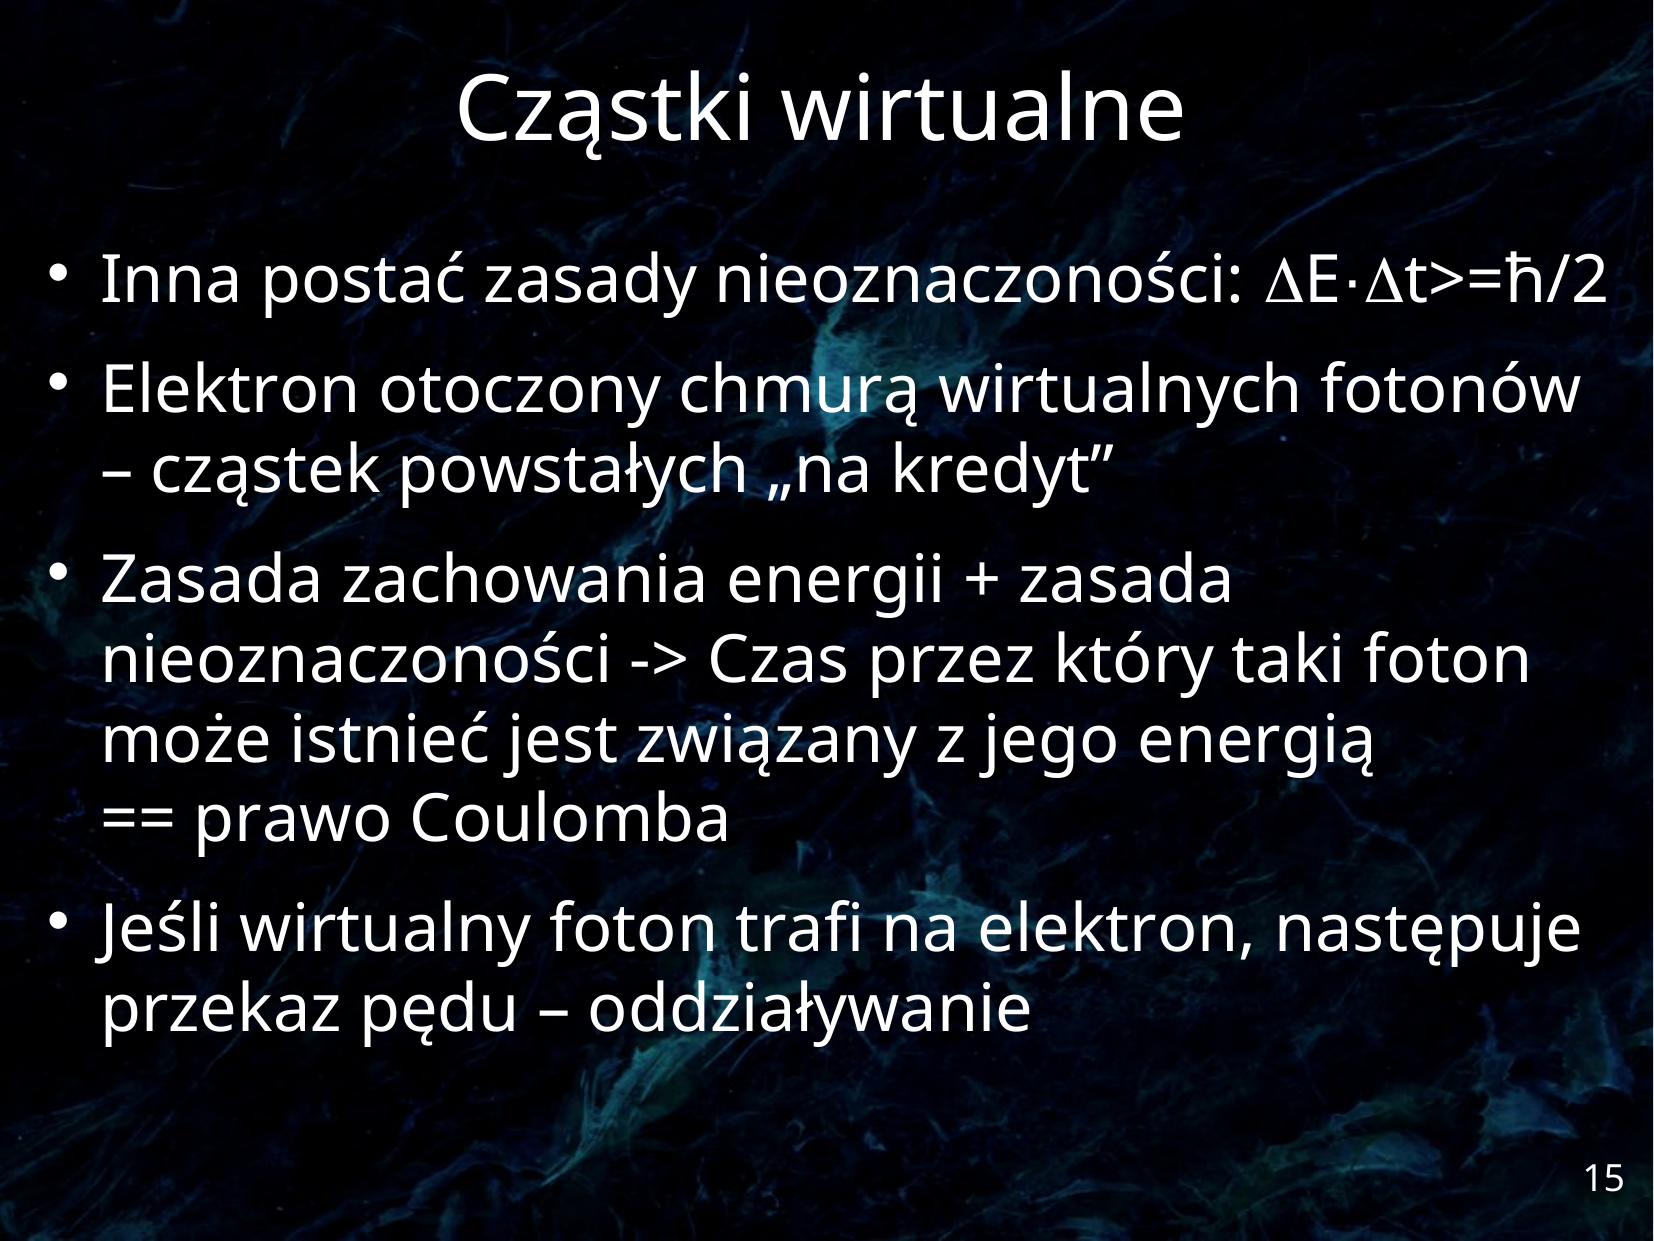

# Cząstki wirtualne
Inna postać zasady nieoznaczoności: E·t>=ħ/2
Elektron otoczony chmurą wirtualnych fotonów – cząstek powstałych „na kredyt”
Zasada zachowania energii + zasada nieoznaczoności -> Czas przez który taki foton może istnieć jest związany z jego energią
== prawo Coulomba
Jeśli wirtualny foton trafi na elektron, następuje przekaz pędu – oddziaływanie
15